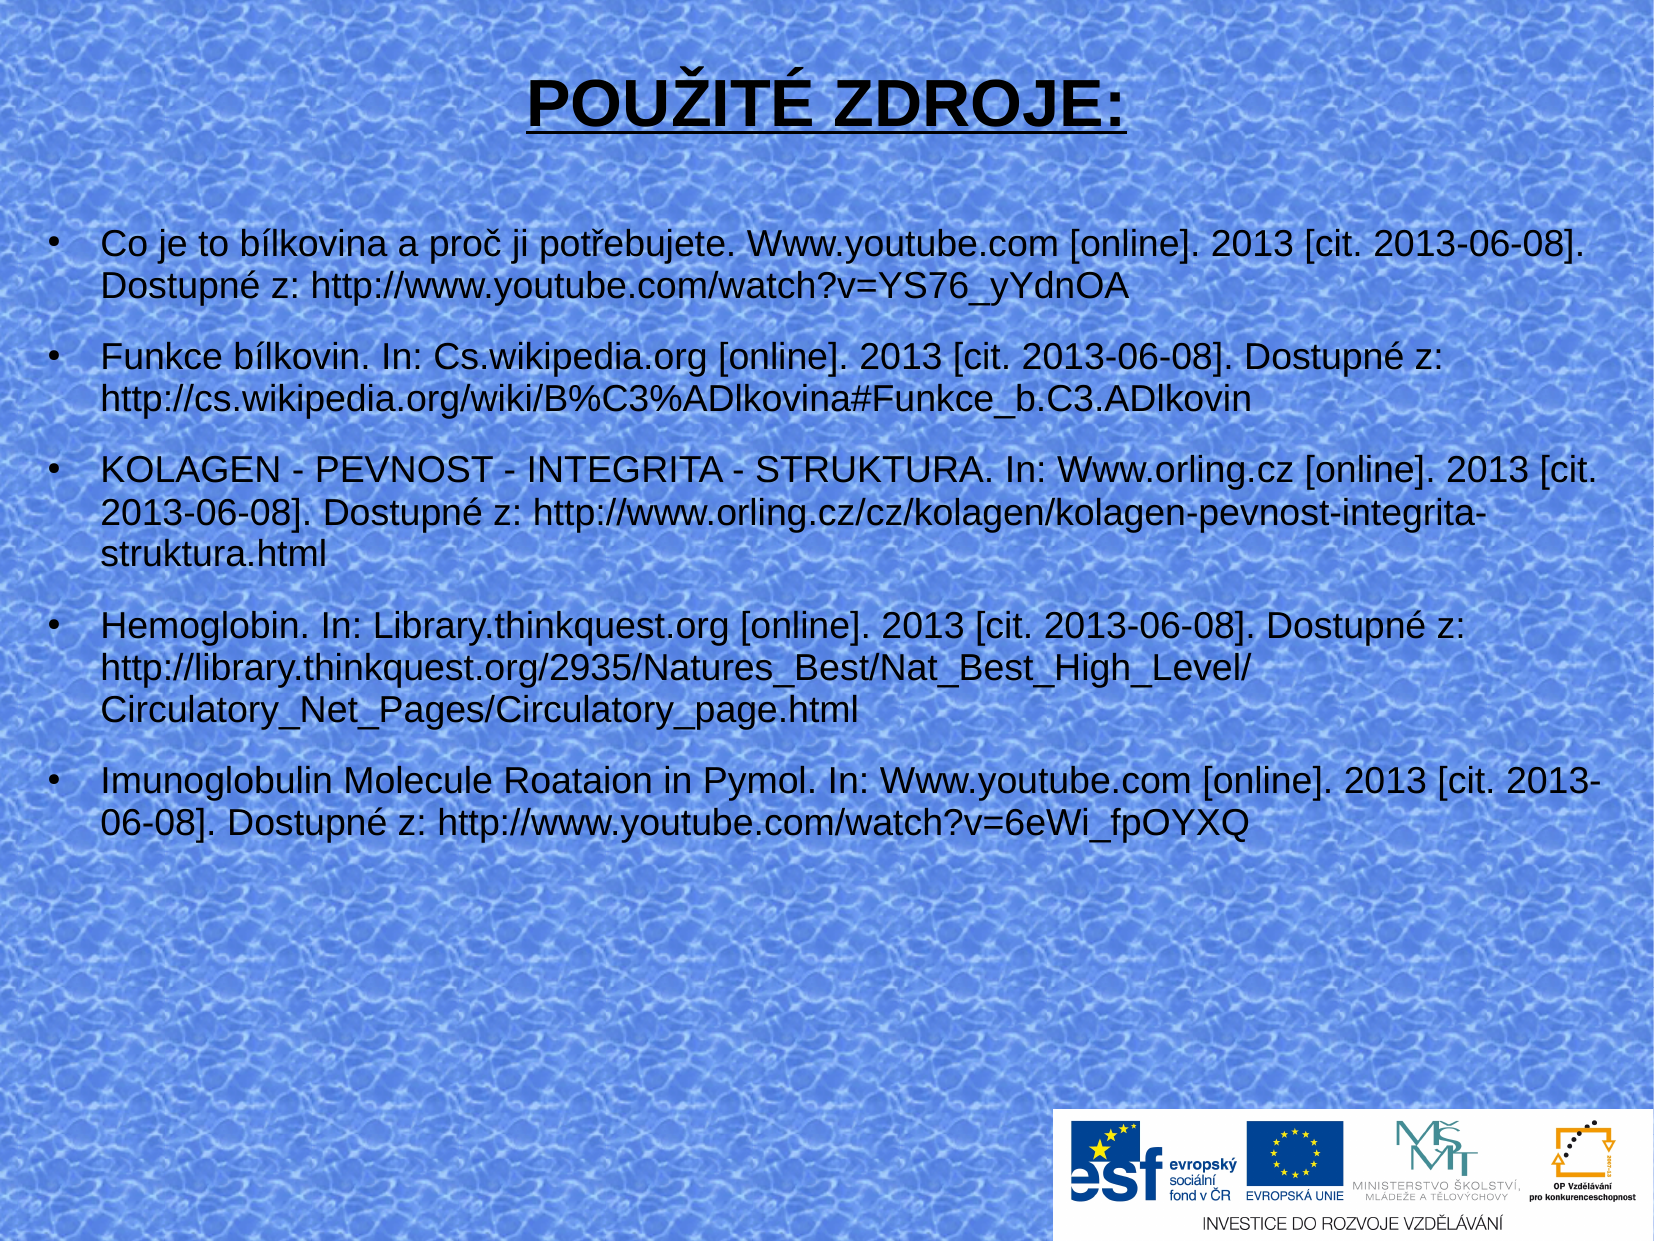

# POUŽITÉ ZDROJE:
Co je to bílkovina a proč ji potřebujete. Www.youtube.com [online]. 2013 [cit. 2013-06-08]. Dostupné z: http://www.youtube.com/watch?v=YS76_yYdnOA
Funkce bílkovin. In: Cs.wikipedia.org [online]. 2013 [cit. 2013-06-08]. Dostupné z: http://cs.wikipedia.org/wiki/B%C3%ADlkovina#Funkce_b.C3.ADlkovin
KOLAGEN - PEVNOST - INTEGRITA - STRUKTURA. In: Www.orling.cz [online]. 2013 [cit. 2013-06-08]. Dostupné z: http://www.orling.cz/cz/kolagen/kolagen-pevnost-integrita-struktura.html
Hemoglobin. In: Library.thinkquest.org [online]. 2013 [cit. 2013-06-08]. Dostupné z: http://library.thinkquest.org/2935/Natures_Best/Nat_Best_High_Level/Circulatory_Net_Pages/Circulatory_page.html
Imunoglobulin Molecule Roataion in Pymol. In: Www.youtube.com [online]. 2013 [cit. 2013-06-08]. Dostupné z: http://www.youtube.com/watch?v=6eWi_fpOYXQ